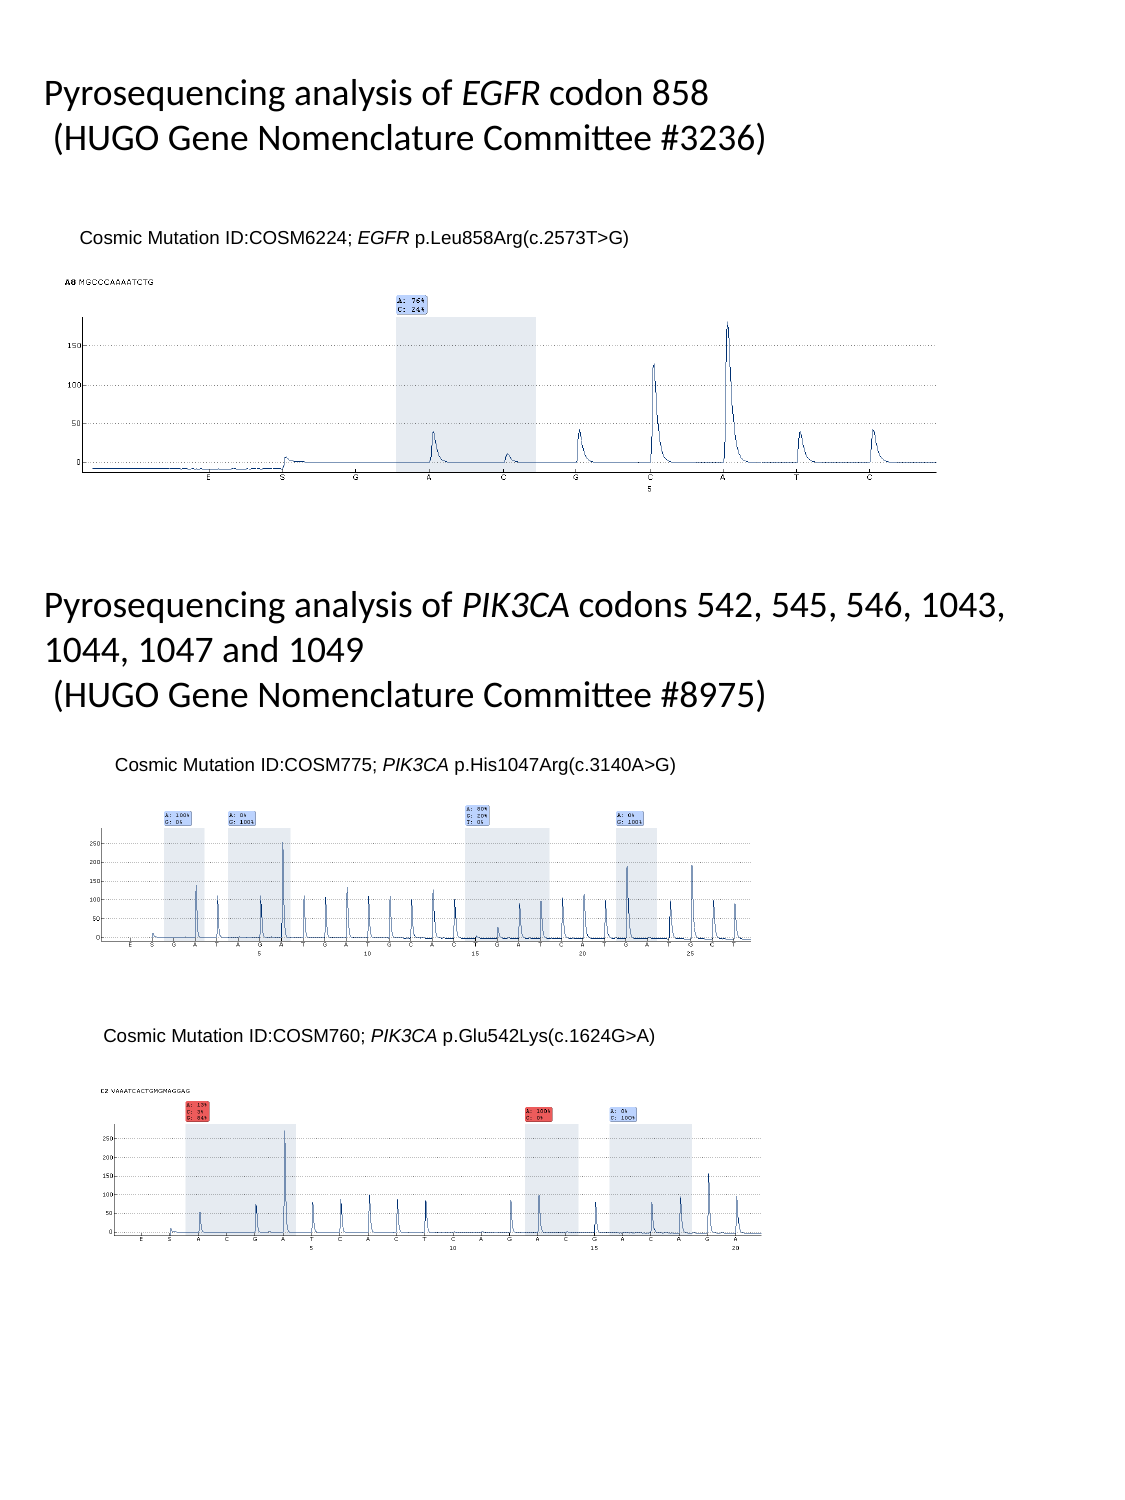

Pyrosequencing analysis of EGFR codon 858
 (HUGO Gene Nomenclature Committee #3236)
Cosmic Mutation ID:COSM6224; EGFR p.Leu858Arg(c.2573T>G)
Pyrosequencing analysis of PIK3CA codons 542, 545, 546, 1043, 1044, 1047 and 1049
 (HUGO Gene Nomenclature Committee #8975)
Cosmic Mutation ID:COSM775; PIK3CA p.His1047Arg(c.3140A>G)
Cosmic Mutation ID:COSM760; PIK3CA p.Glu542Lys(c.1624G>A)